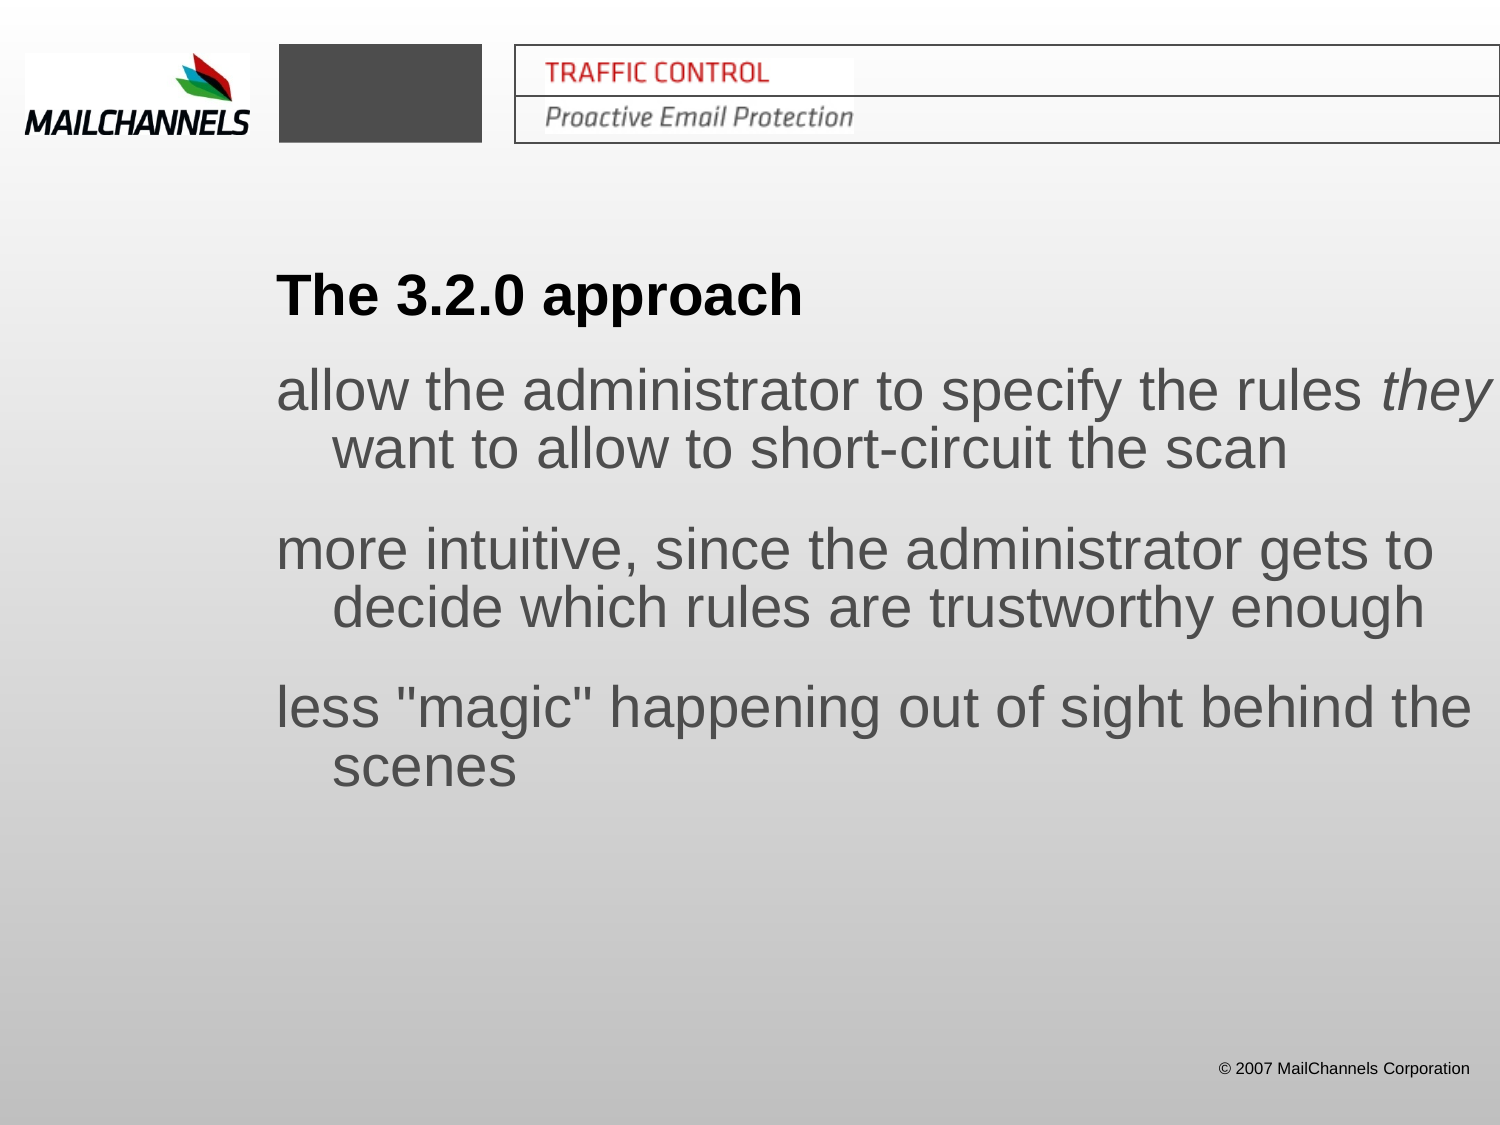

# The 3.2.0 approach
allow the administrator to specify the rules they want to allow to short-circuit the scan
more intuitive, since the administrator gets to decide which rules are trustworthy enough
less "magic" happening out of sight behind the scenes